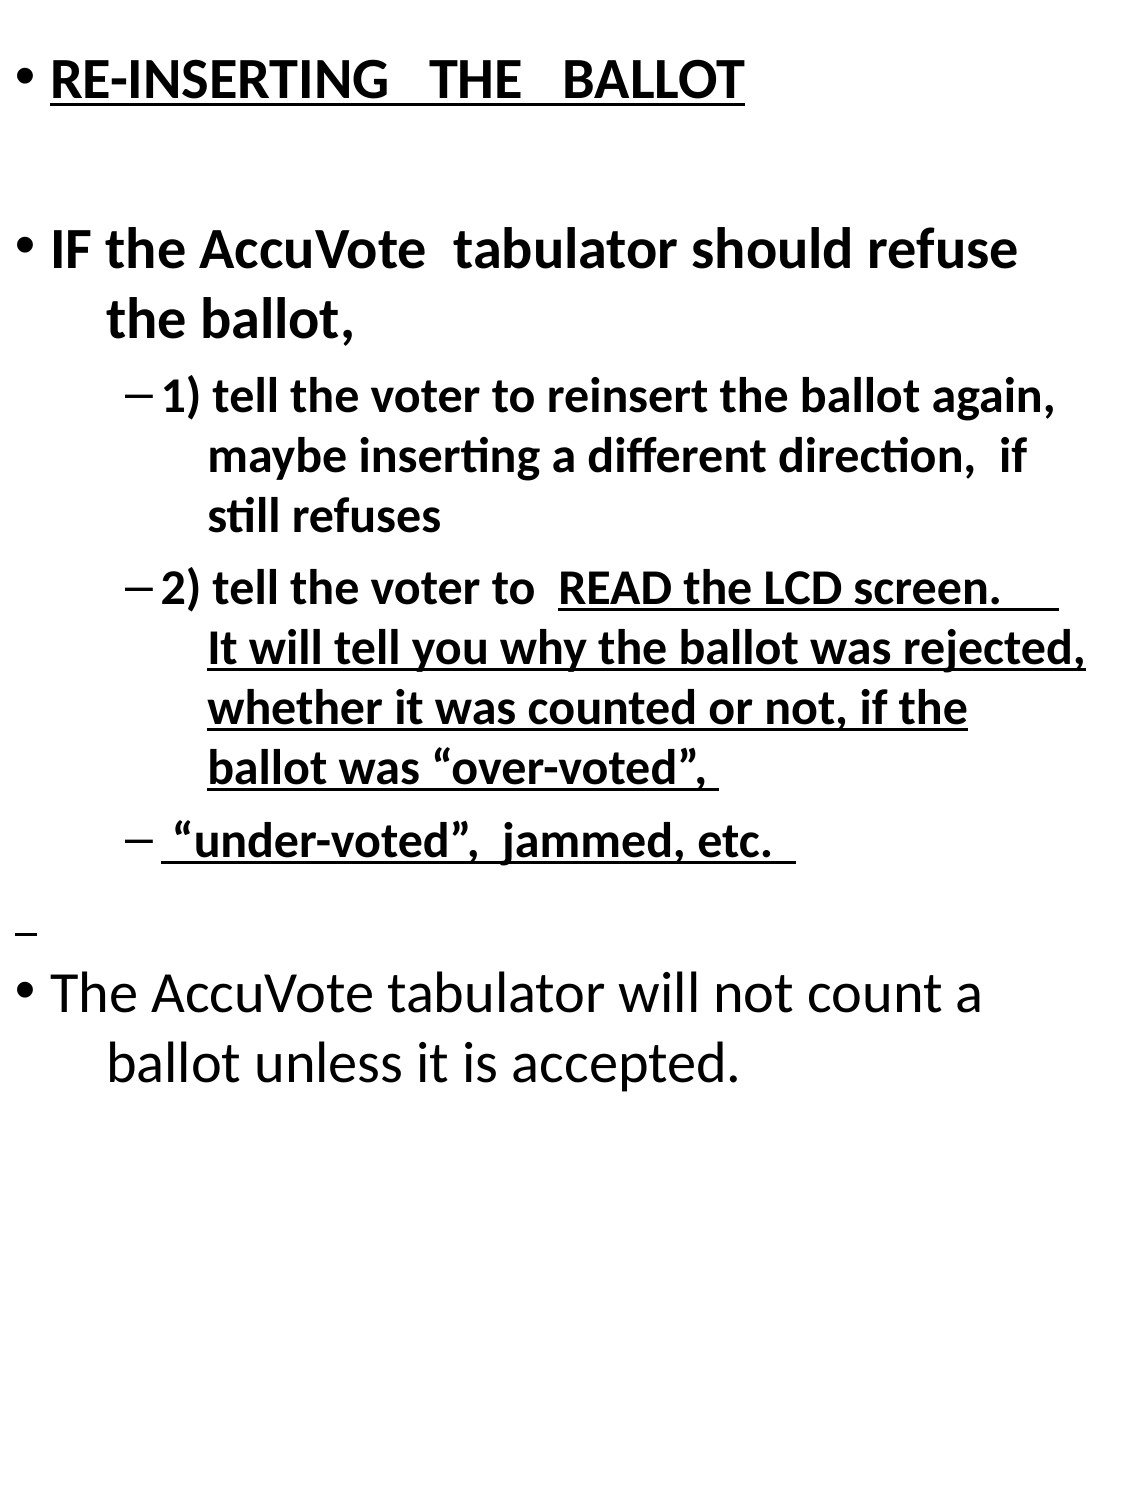

RE-INSERTING THE BALLOT
IF the AccuVote tabulator should refuse the ballot,
1) tell the voter to reinsert the ballot again, maybe inserting a different direction, if still refuses
2) tell the voter to READ the LCD screen. It will tell you why the ballot was rejected, whether it was counted or not, if the ballot was “over-voted”,
 “under-voted”, jammed, etc.
The AccuVote tabulator will not count a ballot unless it is accepted.